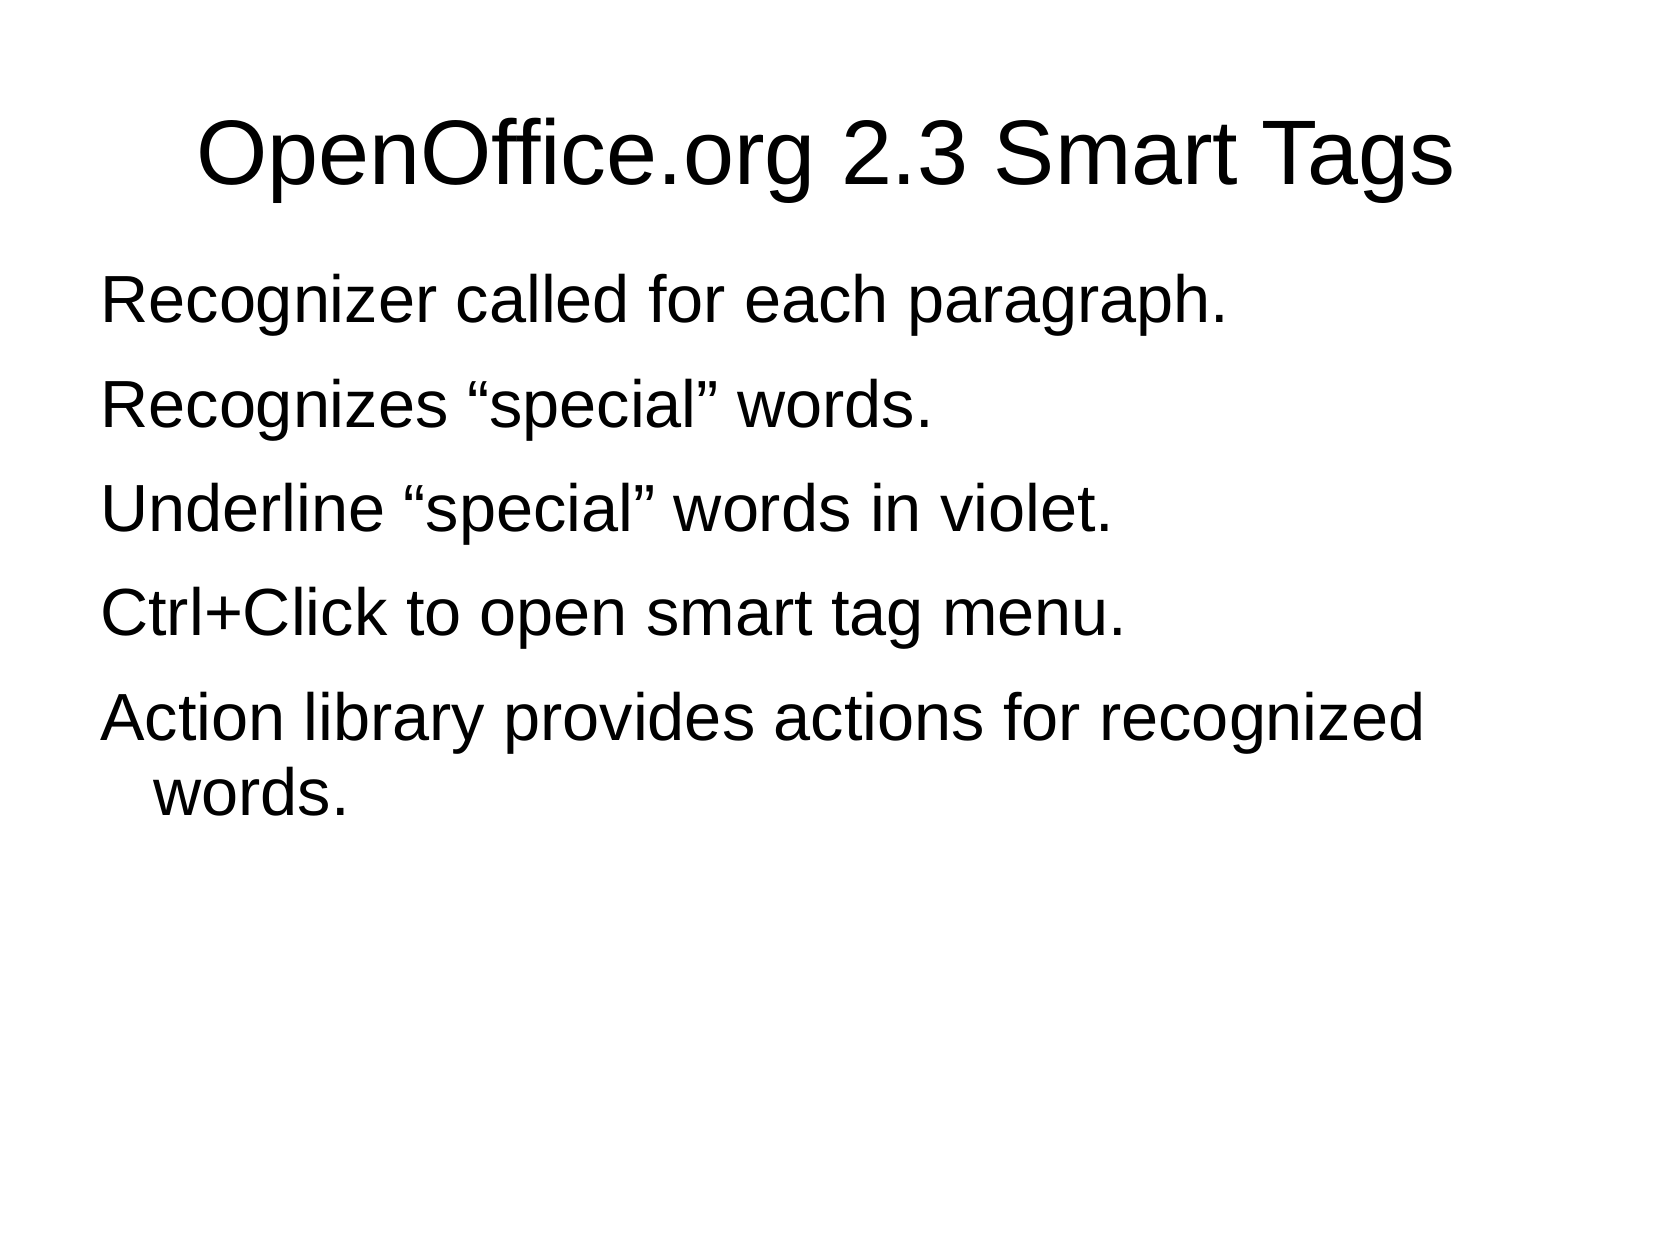

# OpenOffice.org 2.3 Smart Tags
Recognizer called for each paragraph.
Recognizes “special” words.
Underline “special” words in violet.
Ctrl+Click to open smart tag menu.
Action library provides actions for recognized words.